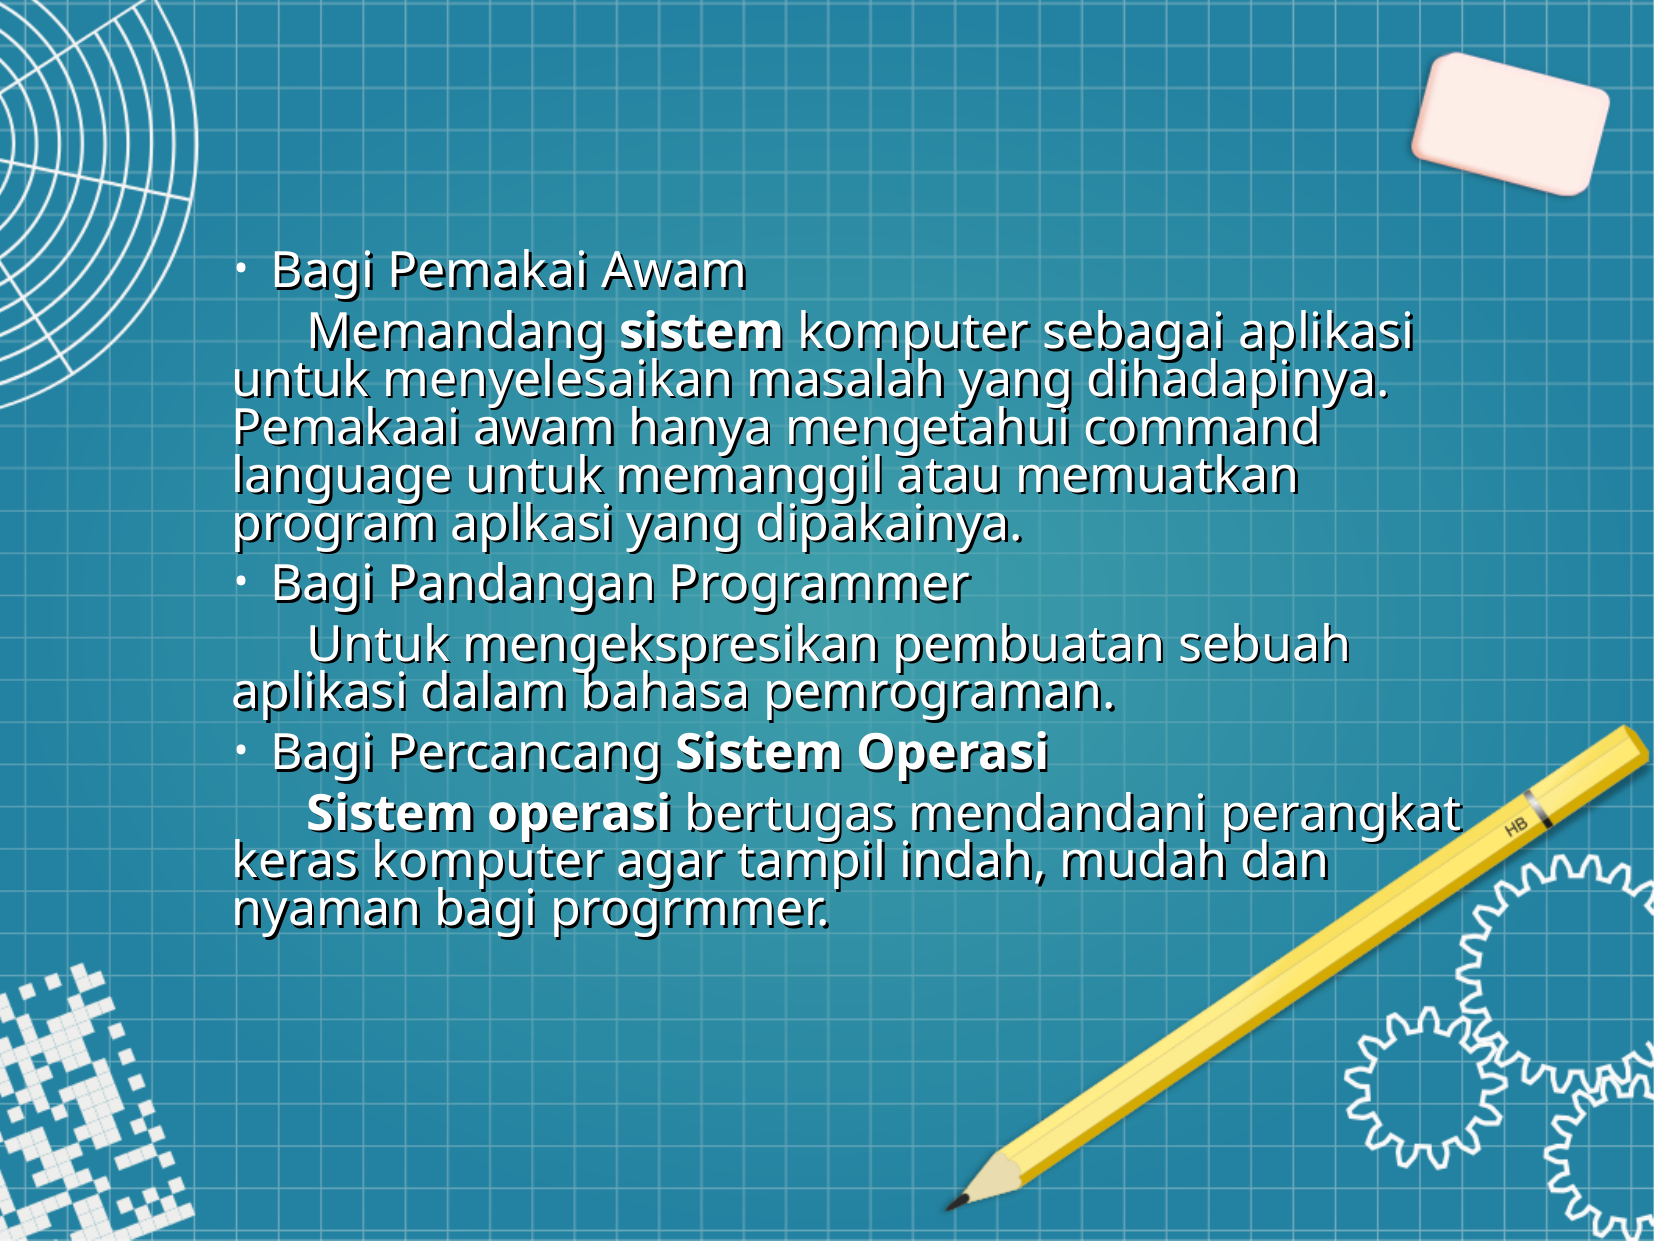

Bagi Pemakai Awam
	Memandang sistem komputer sebagai aplikasi untuk menyelesaikan masalah yang dihadapinya. Pemakaai awam hanya mengetahui command language untuk memanggil atau memuatkan program aplkasi yang dipakainya.
Bagi Pandangan Programmer
	Untuk mengekspresikan pembuatan sebuah aplikasi dalam bahasa pemrograman.
Bagi Percancang Sistem Operasi
	Sistem operasi bertugas mendandani perangkat keras komputer agar tampil indah, mudah dan nyaman bagi progrmmer.